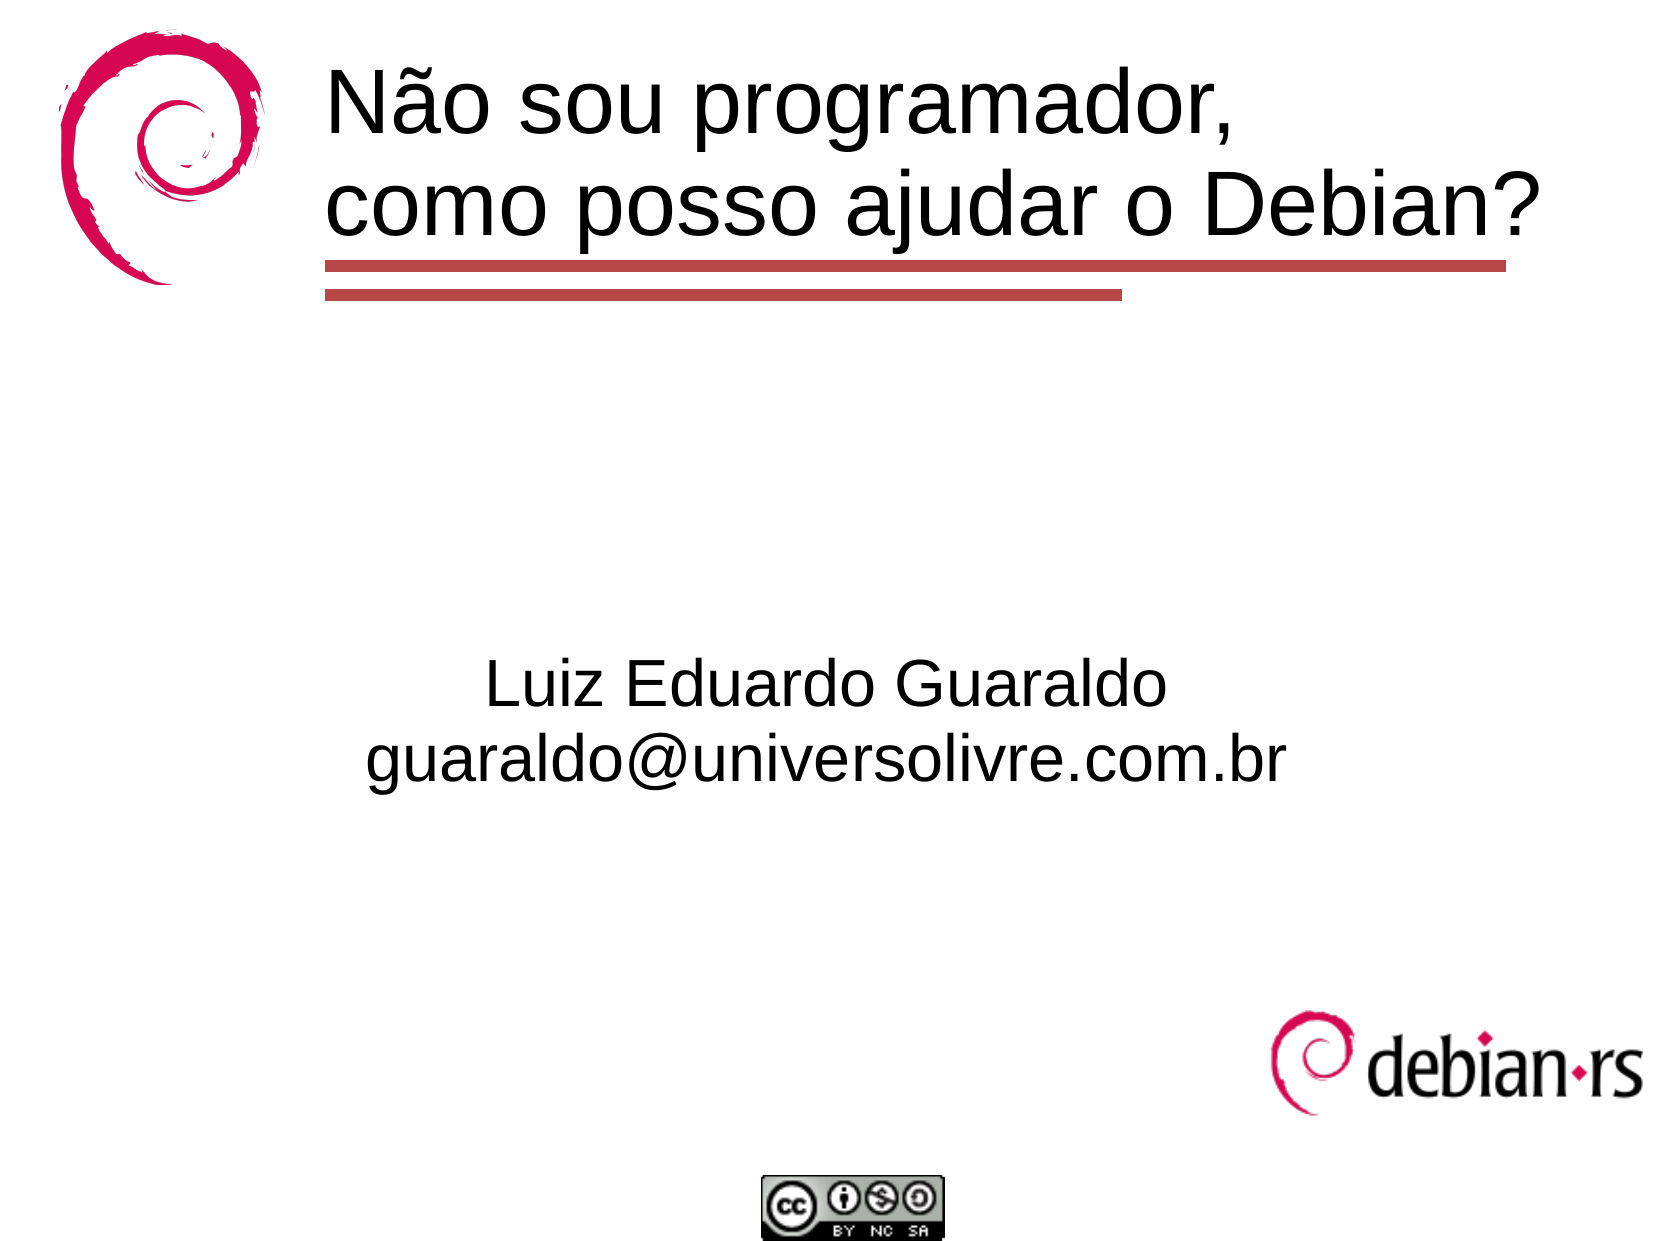

# Não sou programador, como posso ajudar o Debian?
Luiz Eduardo Guaraldo
guaraldo@universolivre.com.br